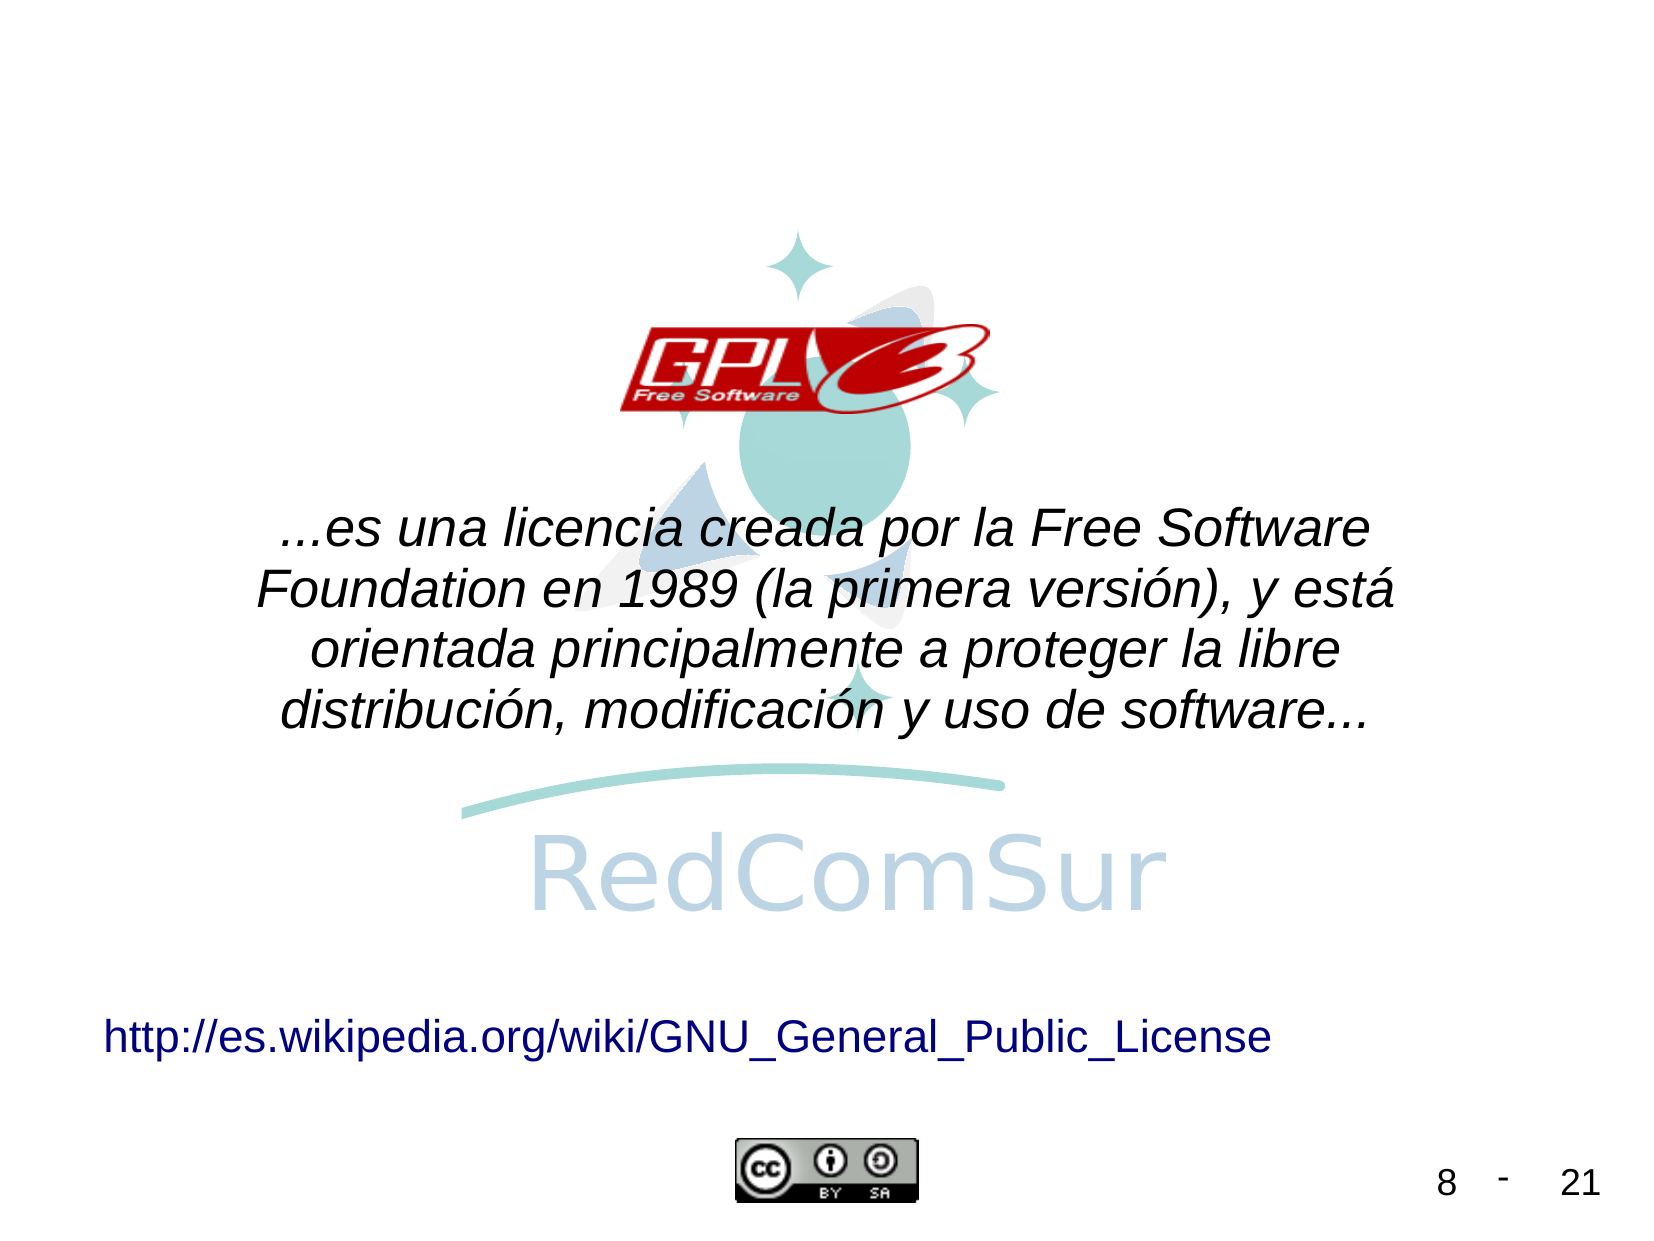

...es una licencia creada por la Free Software Foundation en 1989 (la primera versión), y está orientada principalmente a proteger la libre distribución, modificación y uso de software...
http://es.wikipedia.org/wiki/GNU_General_Public_License
-
21